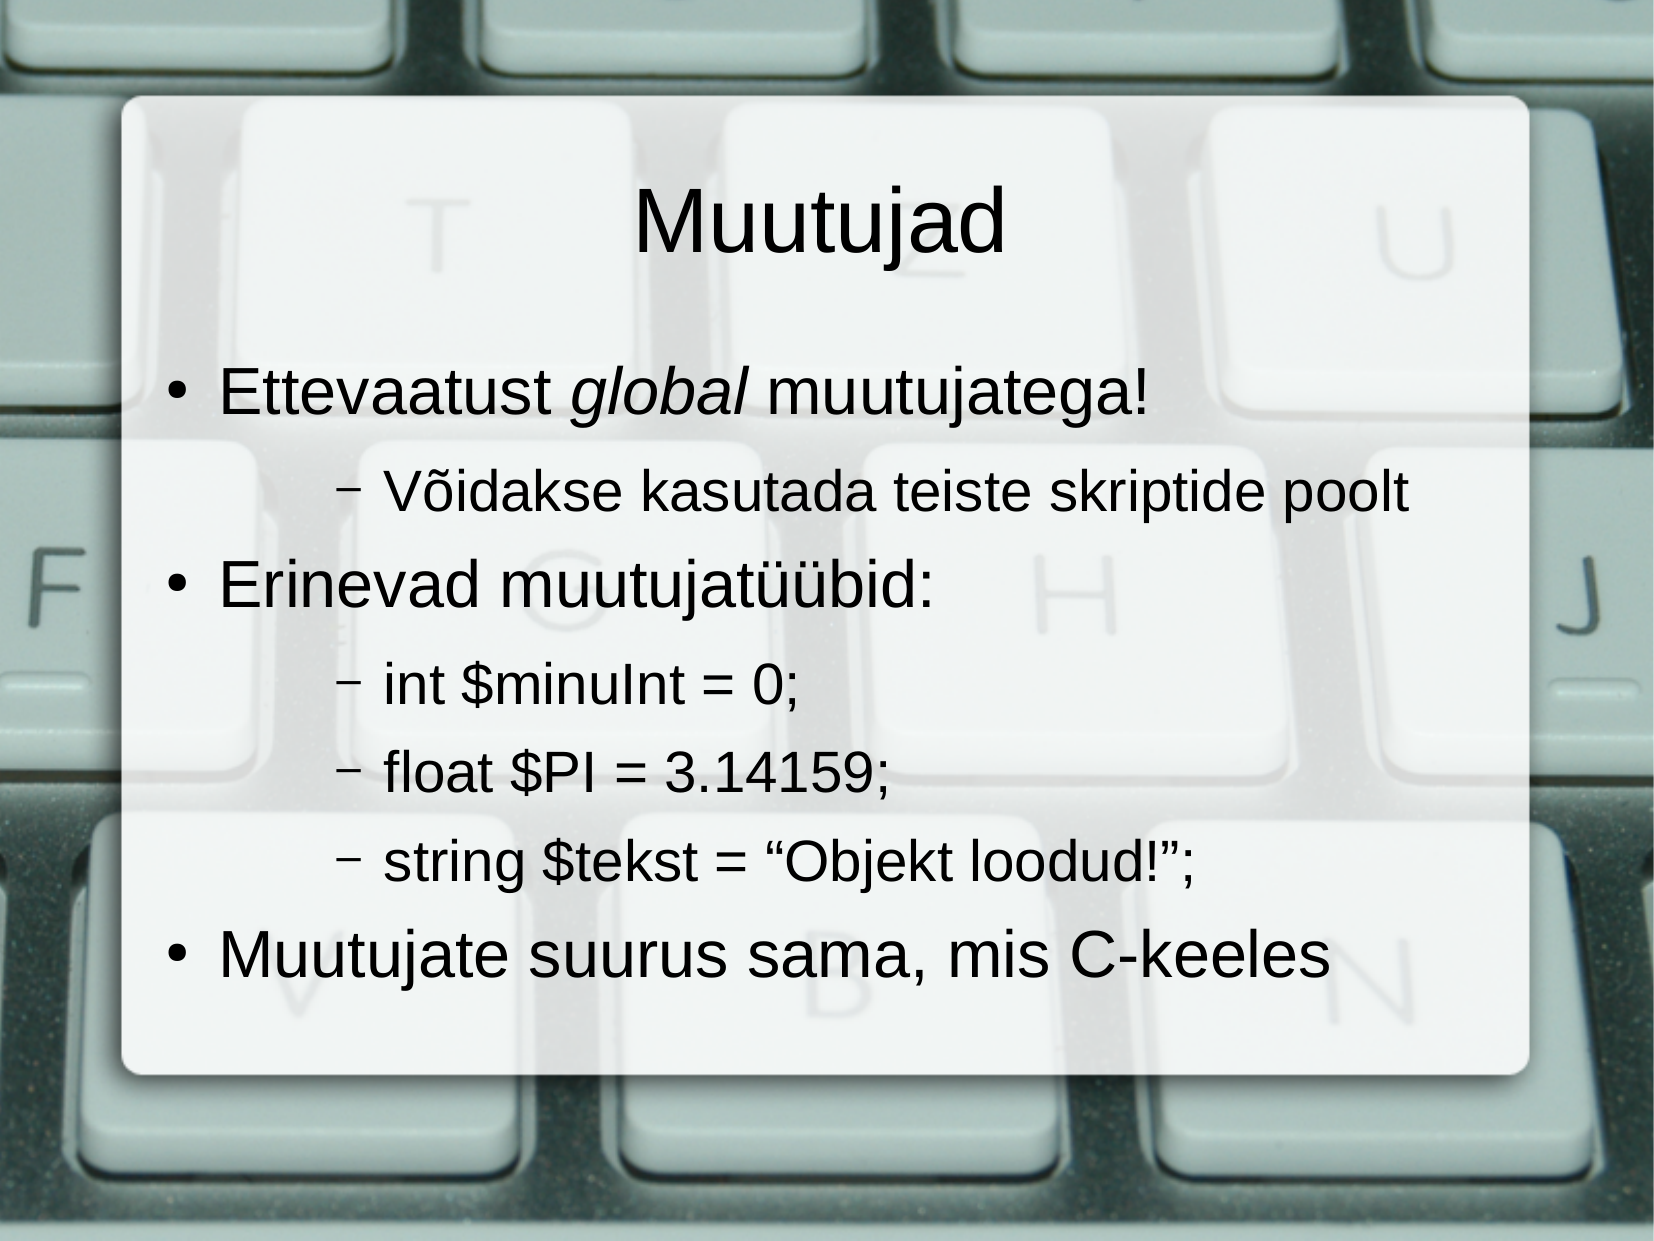

# Muutujad
Ettevaatust global muutujatega!
Võidakse kasutada teiste skriptide poolt
Erinevad muutujatüübid:
int $minuInt = 0;
float $PI = 3.14159;
string $tekst = “Objekt loodud!”;
Muutujate suurus sama, mis C-keeles